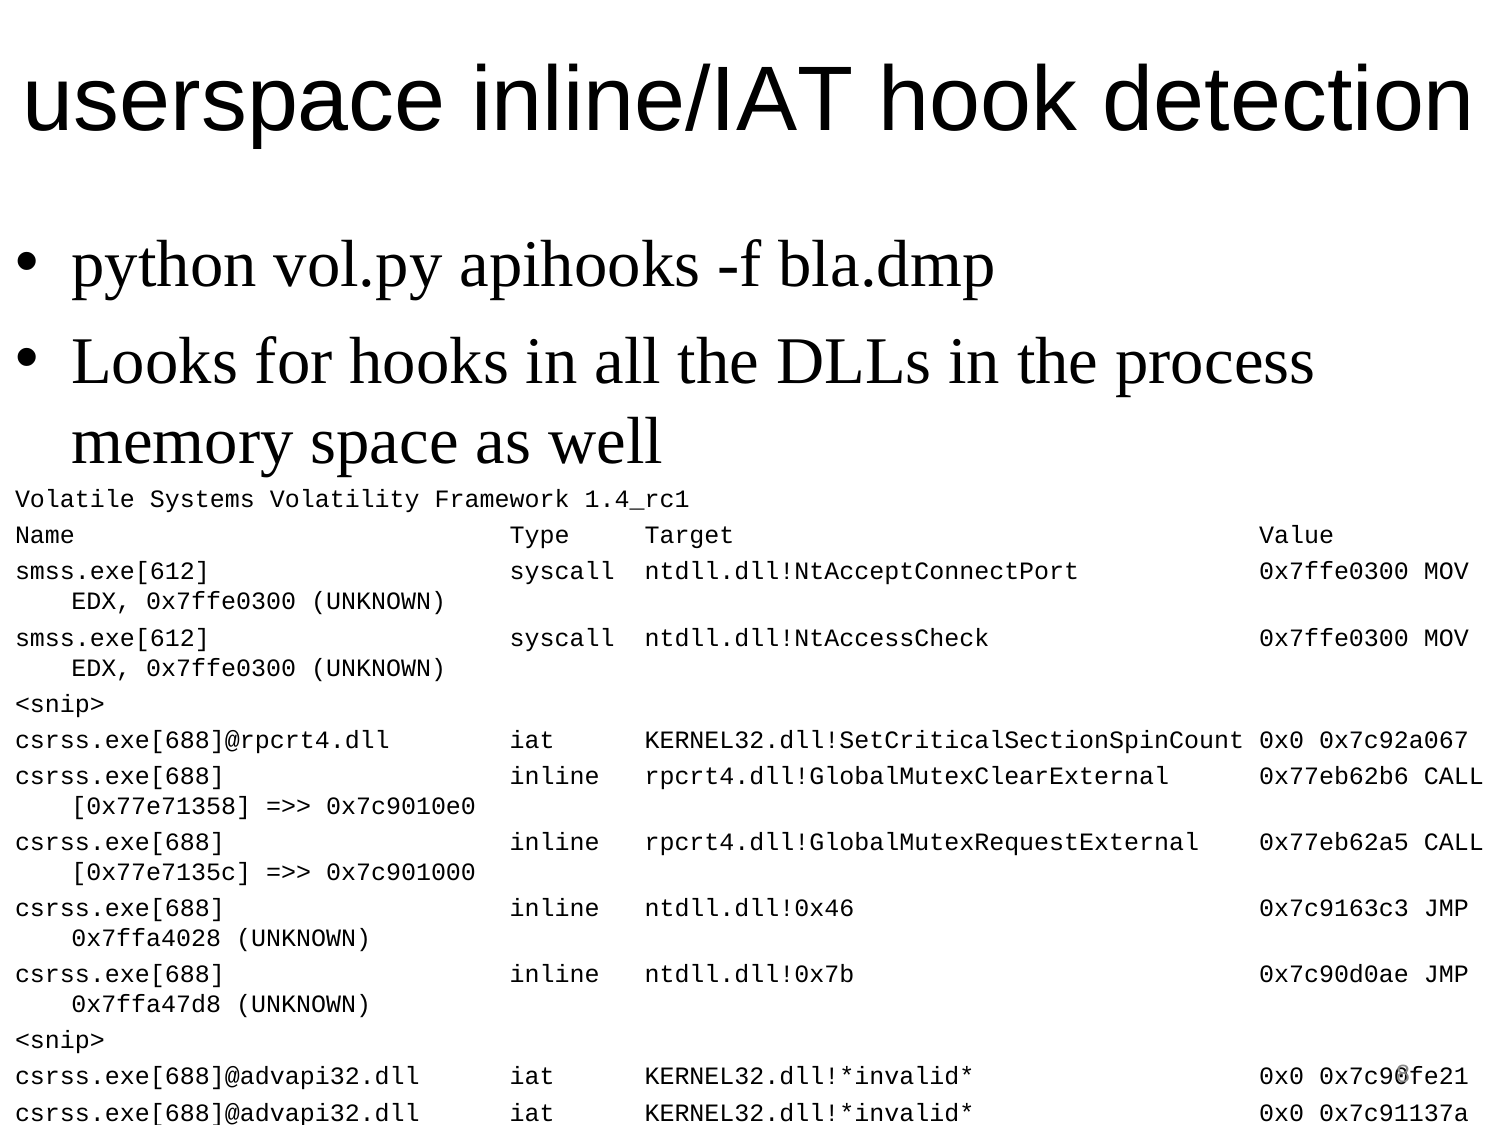

# userspace inline/IAT hook detection
python vol.py apihooks -f bla.dmp
Looks for hooks in all the DLLs in the process memory space as well
Volatile Systems Volatility Framework 1.4_rc1
Name Type Target Value
smss.exe[612] syscall ntdll.dll!NtAcceptConnectPort 0x7ffe0300 MOV EDX, 0x7ffe0300 (UNKNOWN)
smss.exe[612] syscall ntdll.dll!NtAccessCheck 0x7ffe0300 MOV EDX, 0x7ffe0300 (UNKNOWN)
<snip>
csrss.exe[688]@rpcrt4.dll iat KERNEL32.dll!SetCriticalSectionSpinCount 0x0 0x7c92a067
csrss.exe[688] inline rpcrt4.dll!GlobalMutexClearExternal 0x77eb62b6 CALL [0x77e71358] =>> 0x7c9010e0
csrss.exe[688] inline rpcrt4.dll!GlobalMutexRequestExternal 0x77eb62a5 CALL [0x77e7135c] =>> 0x7c901000
csrss.exe[688] inline ntdll.dll!0x46 0x7c9163c3 JMP 0x7ffa4028 (UNKNOWN)
csrss.exe[688] inline ntdll.dll!0x7b 0x7c90d0ae JMP 0x7ffa47d8 (UNKNOWN)
<snip>
csrss.exe[688]@advapi32.dll iat KERNEL32.dll!*invalid* 0x0 0x7c90fe21
csrss.exe[688]@advapi32.dll iat KERNEL32.dll!*invalid* 0x0 0x7c91137a
<snip>